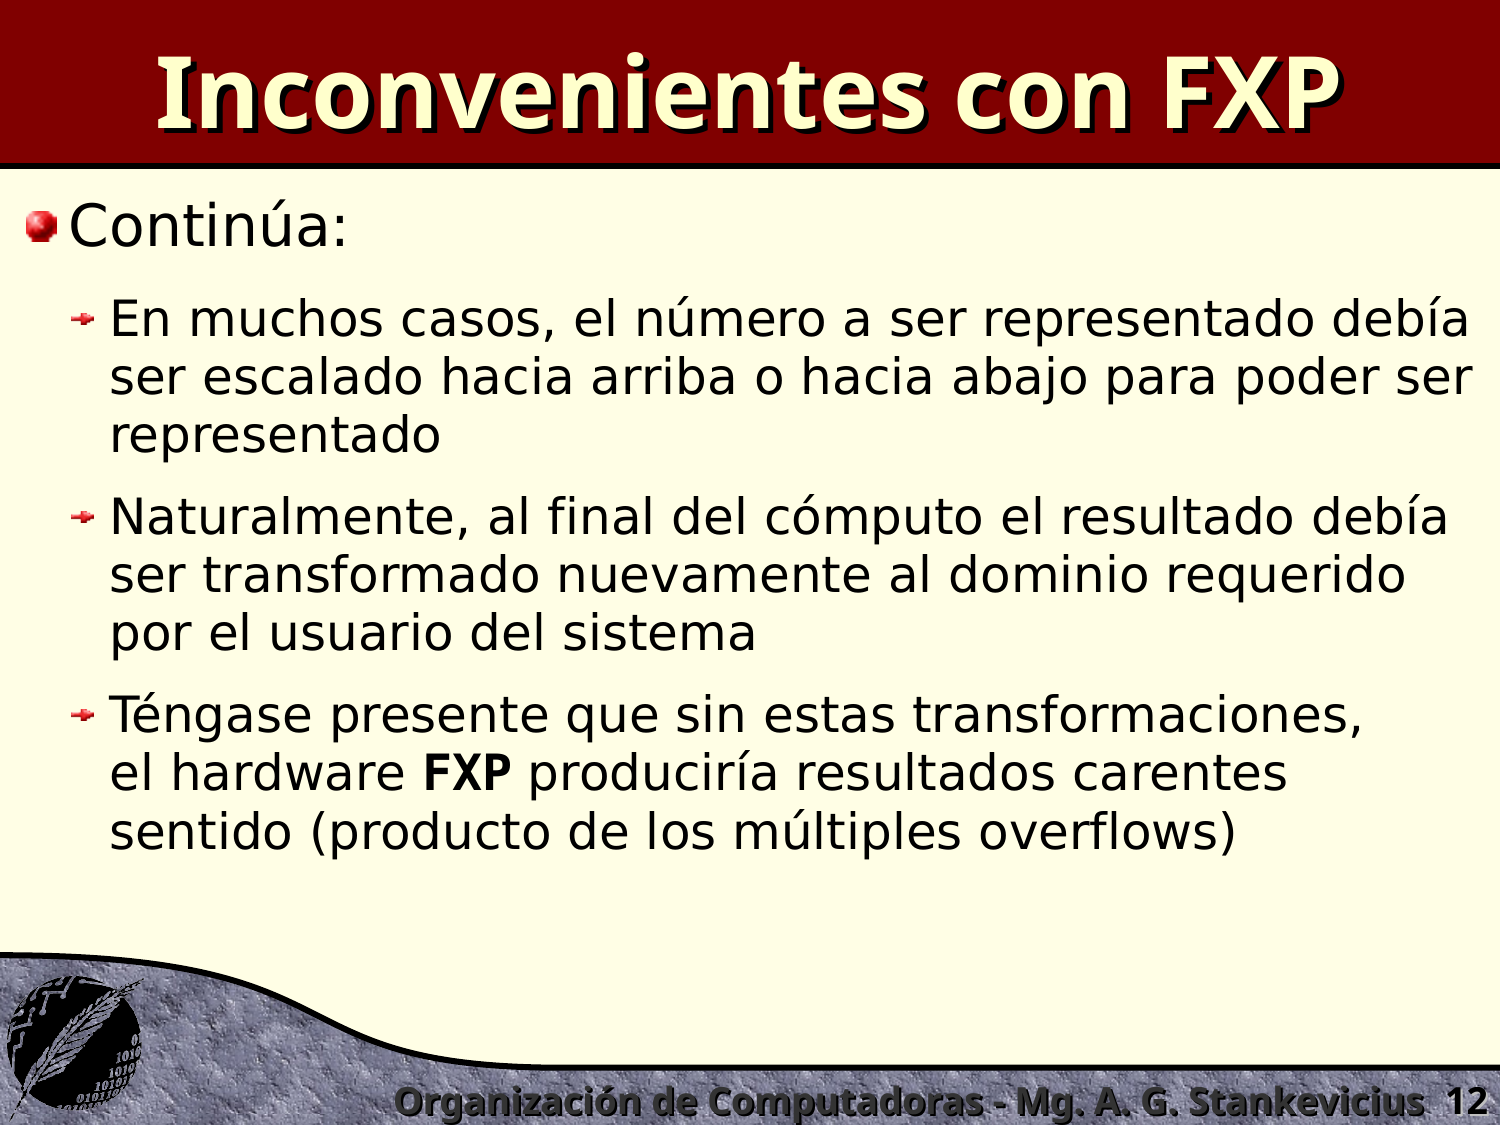

# Inconvenientes con FXP
Continúa:
En muchos casos, el número a ser representado debía ser escalado hacia arriba o hacia abajo para poder ser representado
Naturalmente, al final del cómputo el resultado debía ser transformado nuevamente al dominio requerido por el usuario del sistema
Téngase presente que sin estas transformaciones,
el hardware FXP produciría resultados carentes sentido (producto de los múltiples overflows)
12